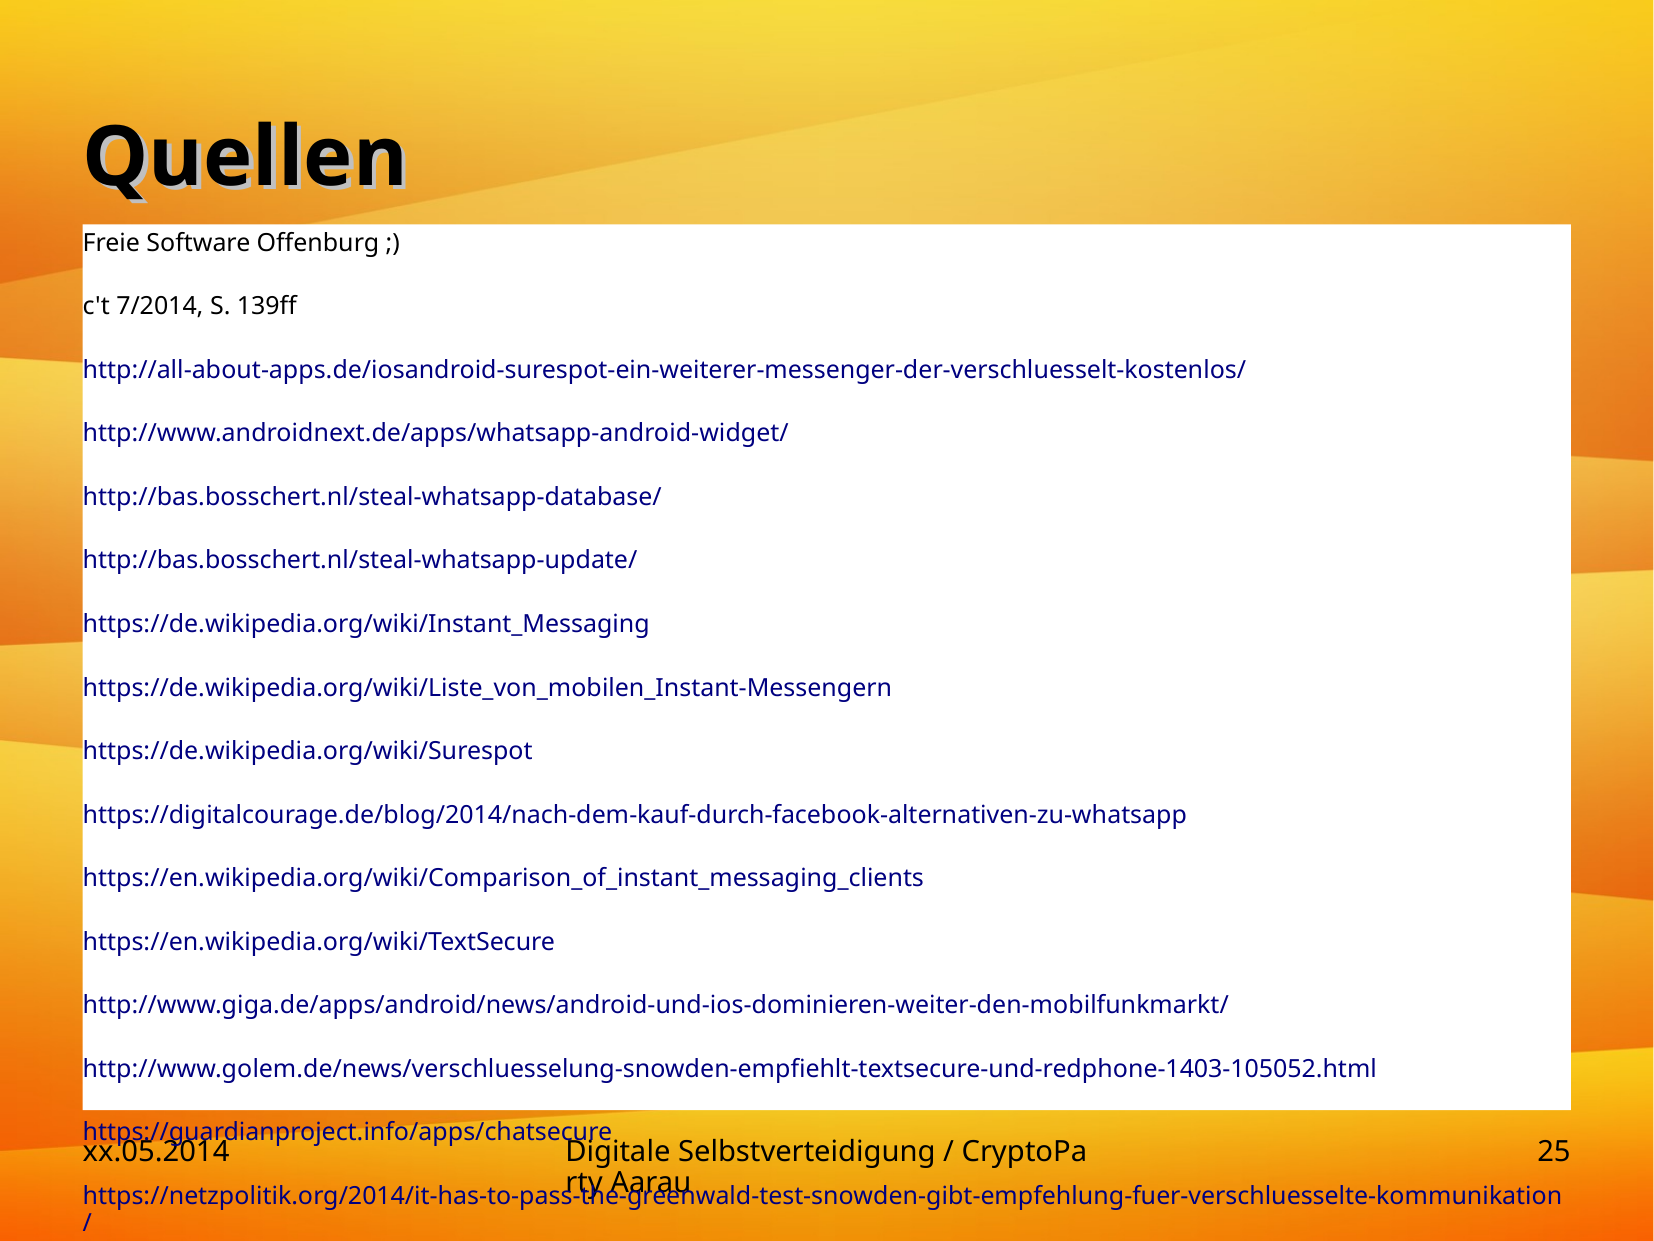

# Quellen
Freie Software Offenburg ;)
c't 7/2014, S. 139ff
http://all-about-apps.de/iosandroid-surespot-ein-weiterer-messenger-der-verschluesselt-kostenlos/
http://www.androidnext.de/apps/whatsapp-android-widget/
http://bas.bosschert.nl/steal-whatsapp-database/
http://bas.bosschert.nl/steal-whatsapp-update/
https://de.wikipedia.org/wiki/Instant_Messaging
https://de.wikipedia.org/wiki/Liste_von_mobilen_Instant-Messengern
https://de.wikipedia.org/wiki/Surespot
https://digitalcourage.de/blog/2014/nach-dem-kauf-durch-facebook-alternativen-zu-whatsapp
https://en.wikipedia.org/wiki/Comparison_of_instant_messaging_clients
https://en.wikipedia.org/wiki/TextSecure
http://www.giga.de/apps/android/news/android-und-ios-dominieren-weiter-den-mobilfunkmarkt/
http://www.golem.de/news/verschluesselung-snowden-empfiehlt-textsecure-und-redphone-1403-105052.html
https://guardianproject.info/apps/chatsecure
https://netzpolitik.org/2014/it-has-to-pass-the-greenwald-test-snowden-gibt-empfehlung-fuer-verschluesselte-kommunikation/
xx.05.2014
Digitale Selbstverteidigung / CryptoParty Aarau
25